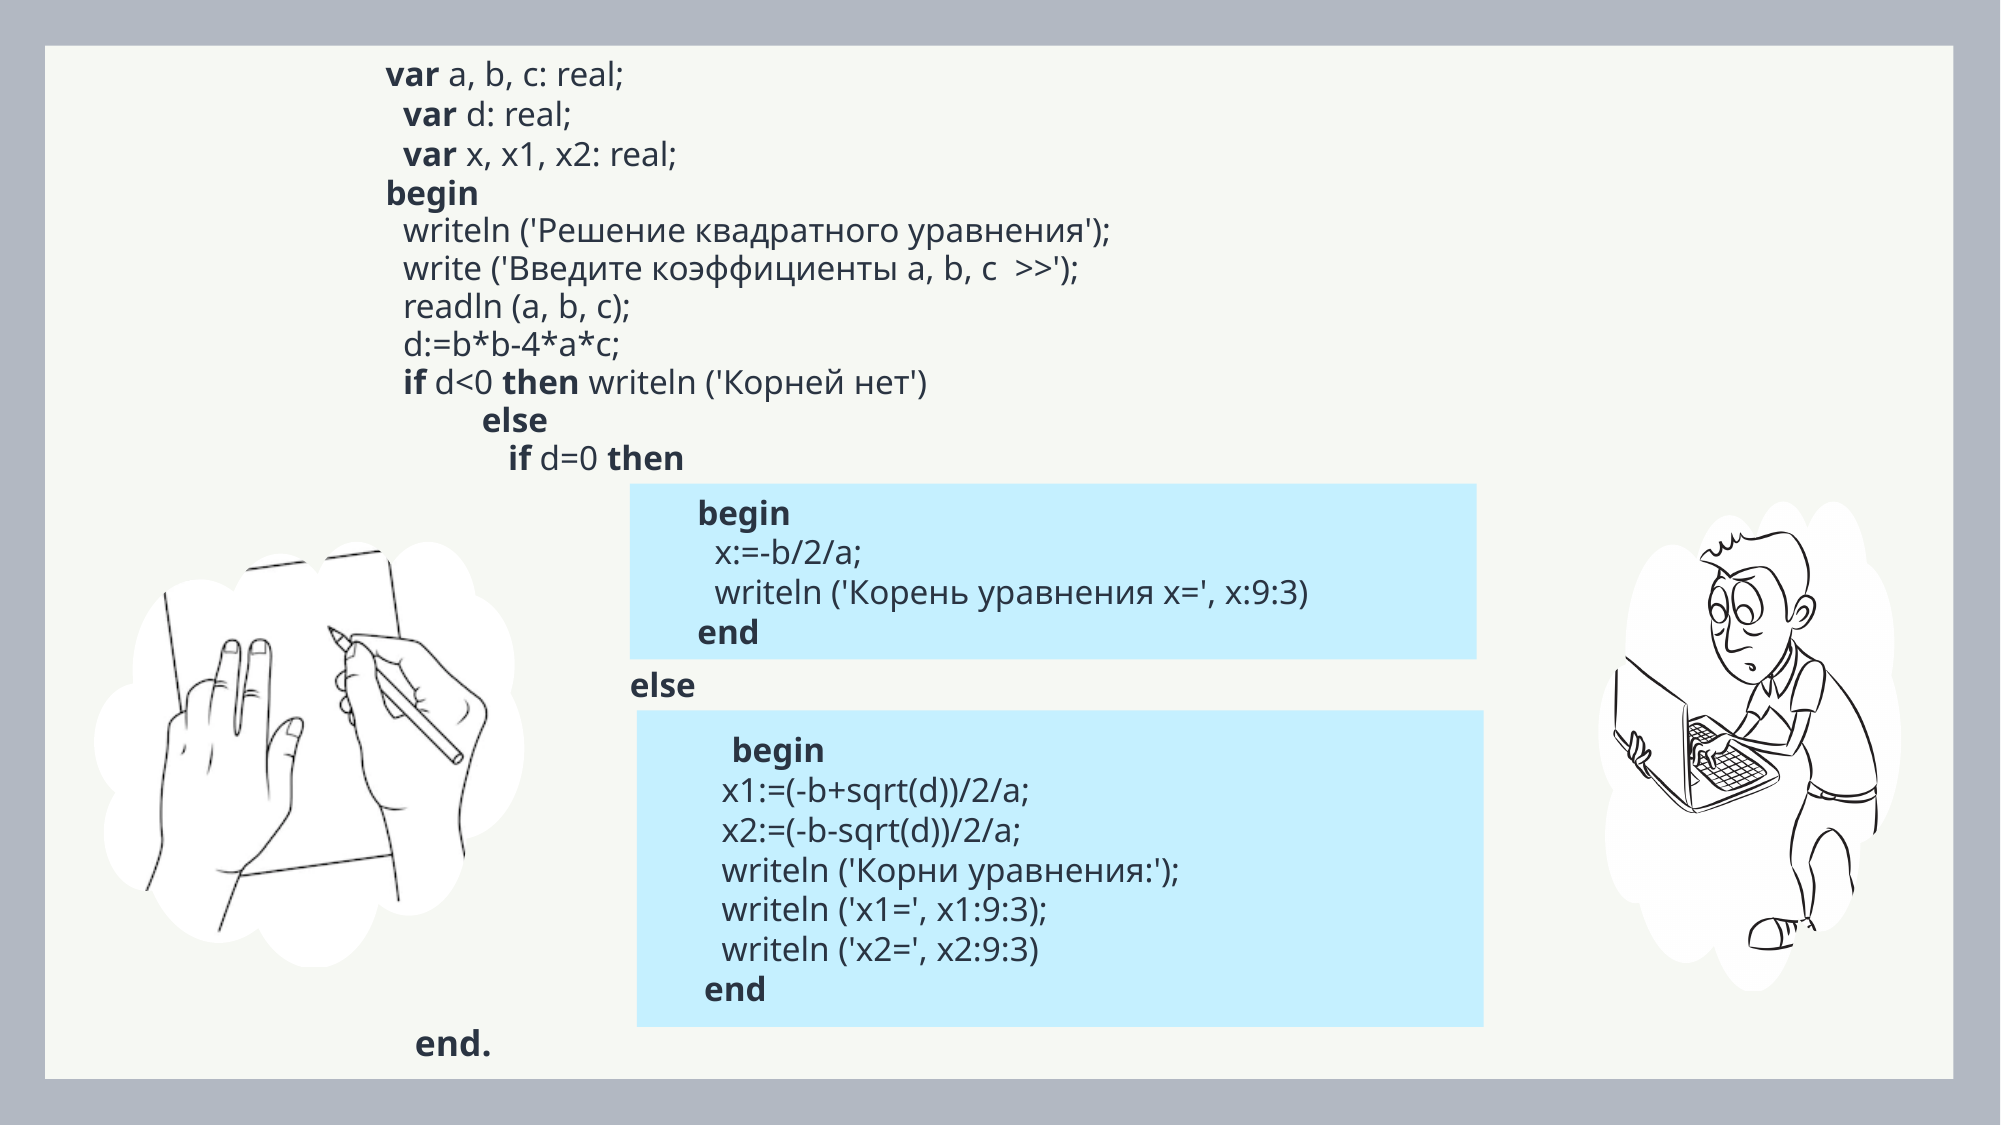

var a, b, c: real;
 var d: real;
 var x, x1, x2: real;
begin
 writeln ('Решение квадратного уравнения');
 write ('Введите коэффициенты a, b, c >>');
 readln (a, b, c);
 d:=b*b-4*a*c;
 if d<0 then writeln ('Корней нет')
 else
 if d=0 then
 begin
 x:=-b/2/a;
 writeln ('Корень уравнения x=', x:9:3)
 end
 else
 begin
 x1:=(-b+sqrt(d))/2/a;
 x2:=(-b-sqrt(d))/2/a;
 writeln ('Корни уравнения:');
 writeln ('x1=', x1:9:3);
 writeln ('x2=', x2:9:3)
 end
 end.